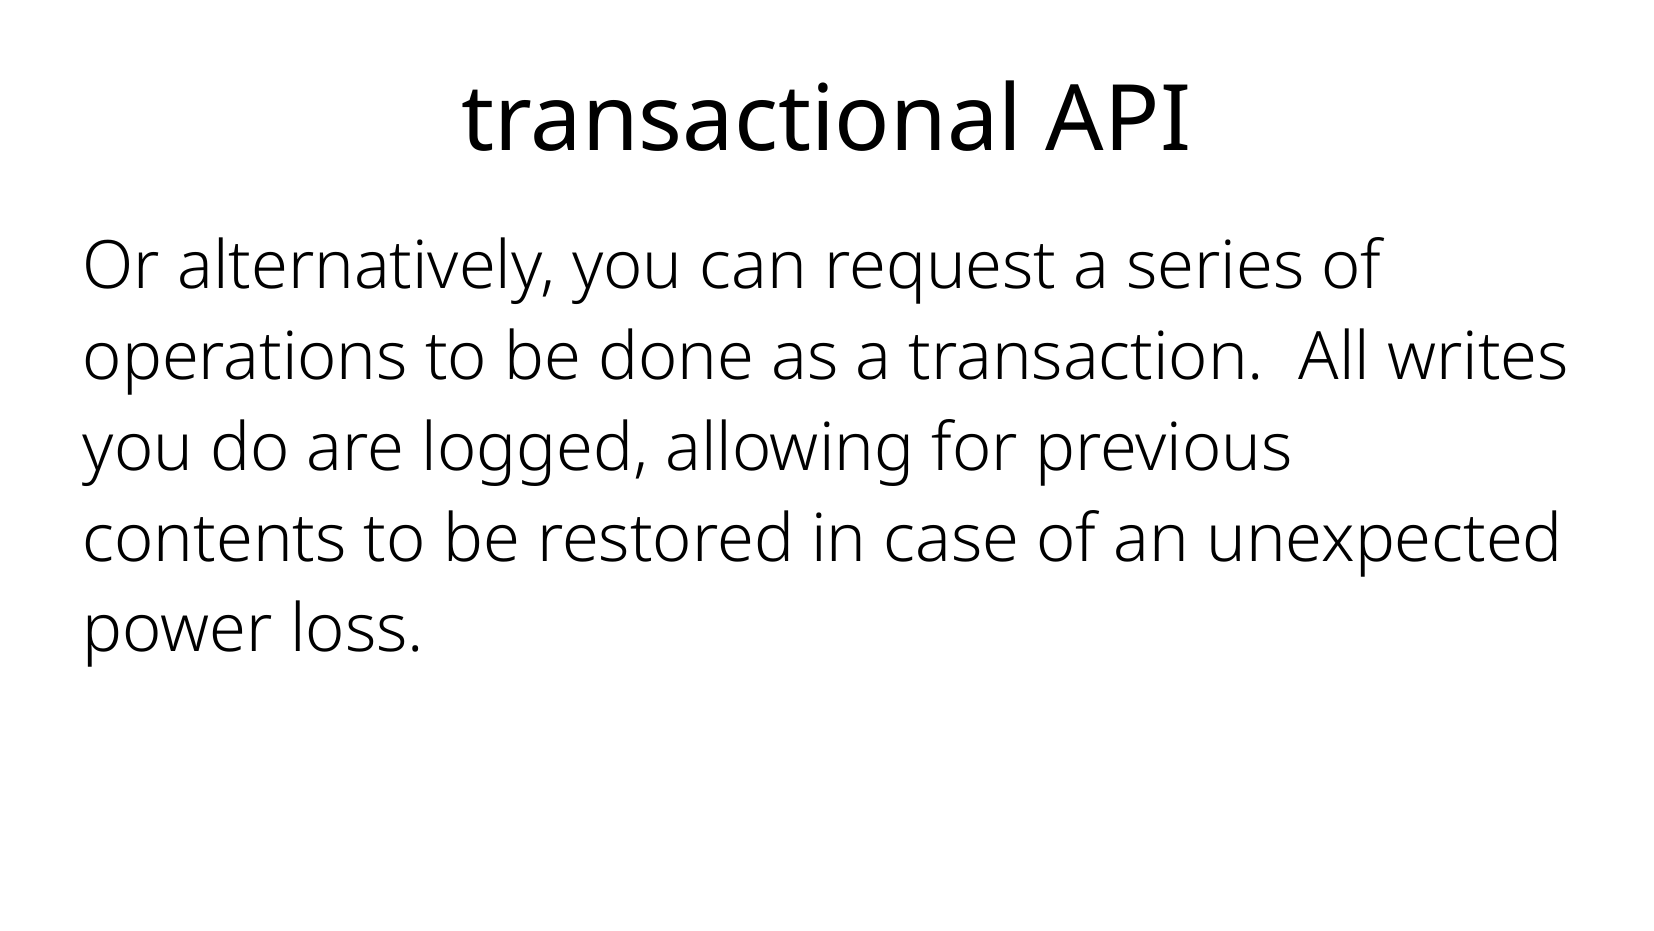

# transactional API
Or alternatively, you can request a series of operations to be done as a transaction. All writes you do are logged, allowing for previous contents to be restored in case of an unexpected power loss.